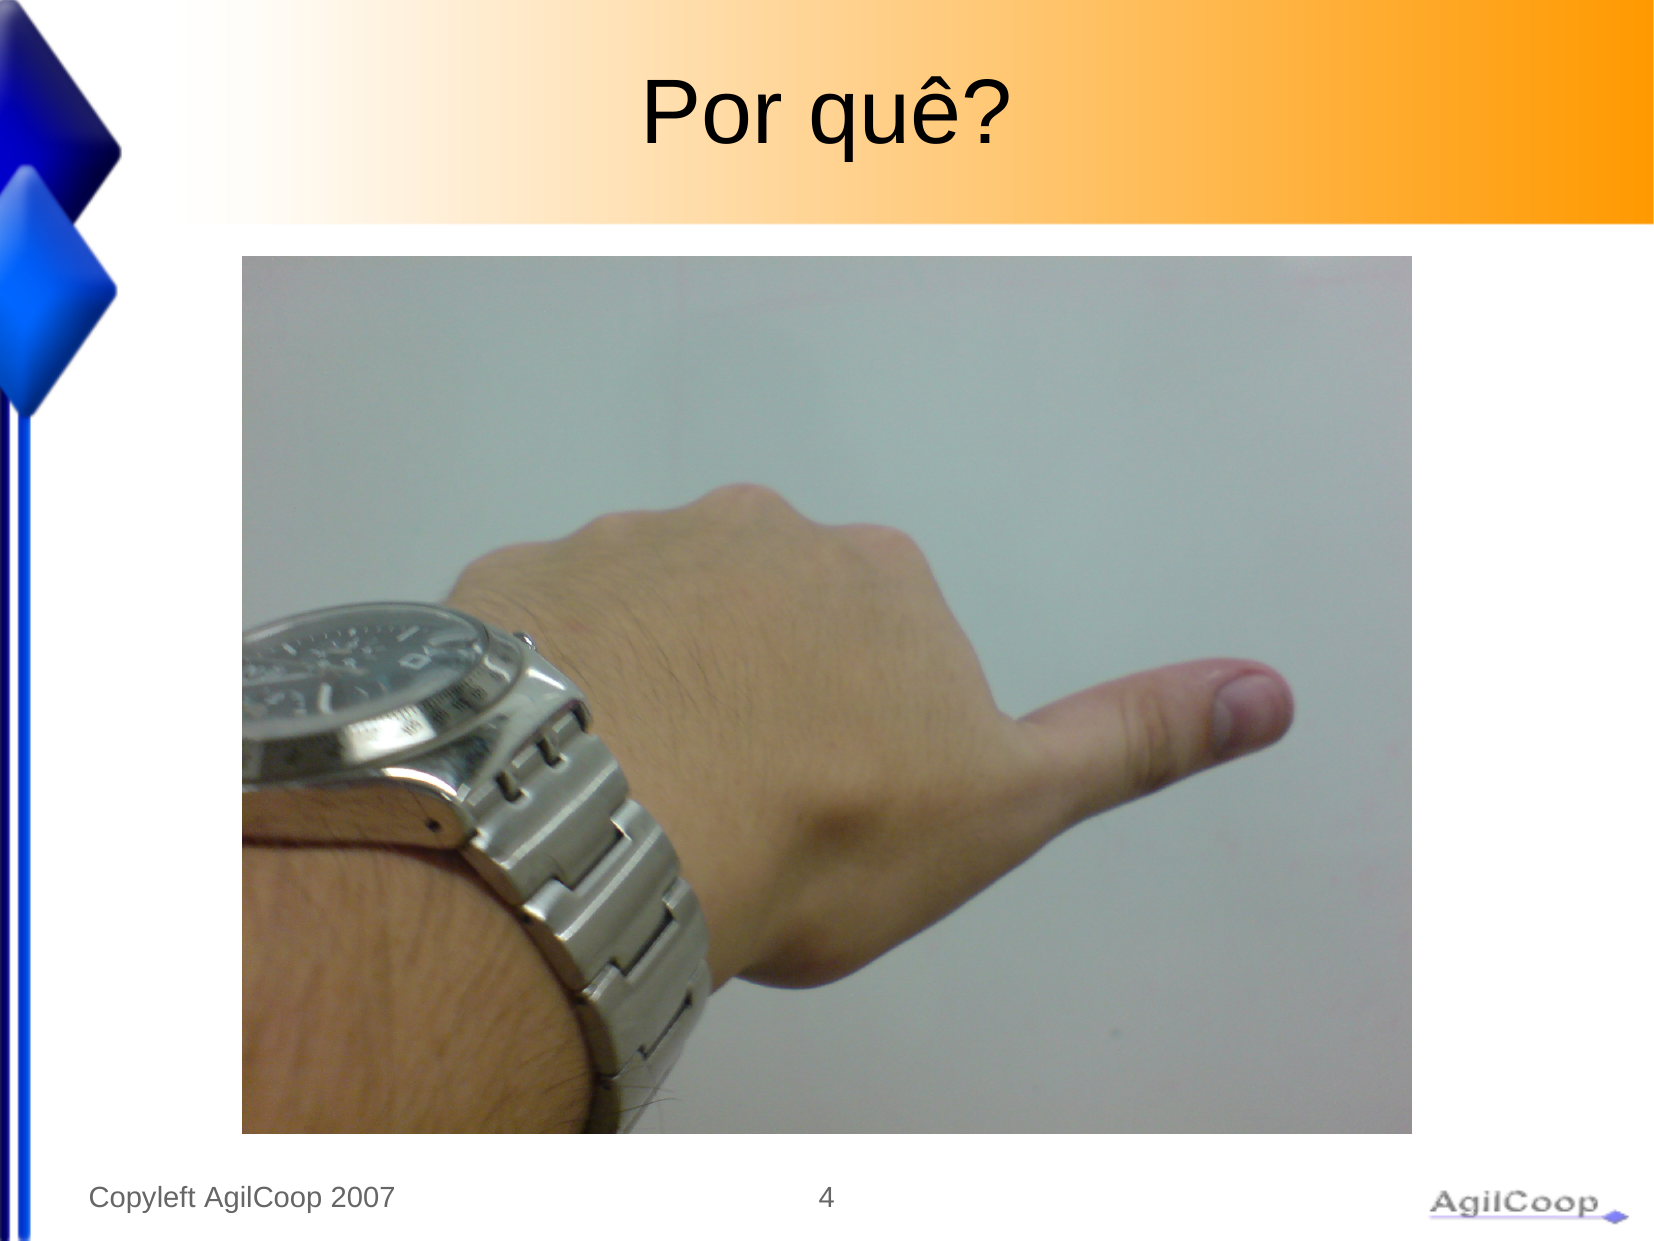

# Por quê?
Copyleft AgilCoop 2007
4